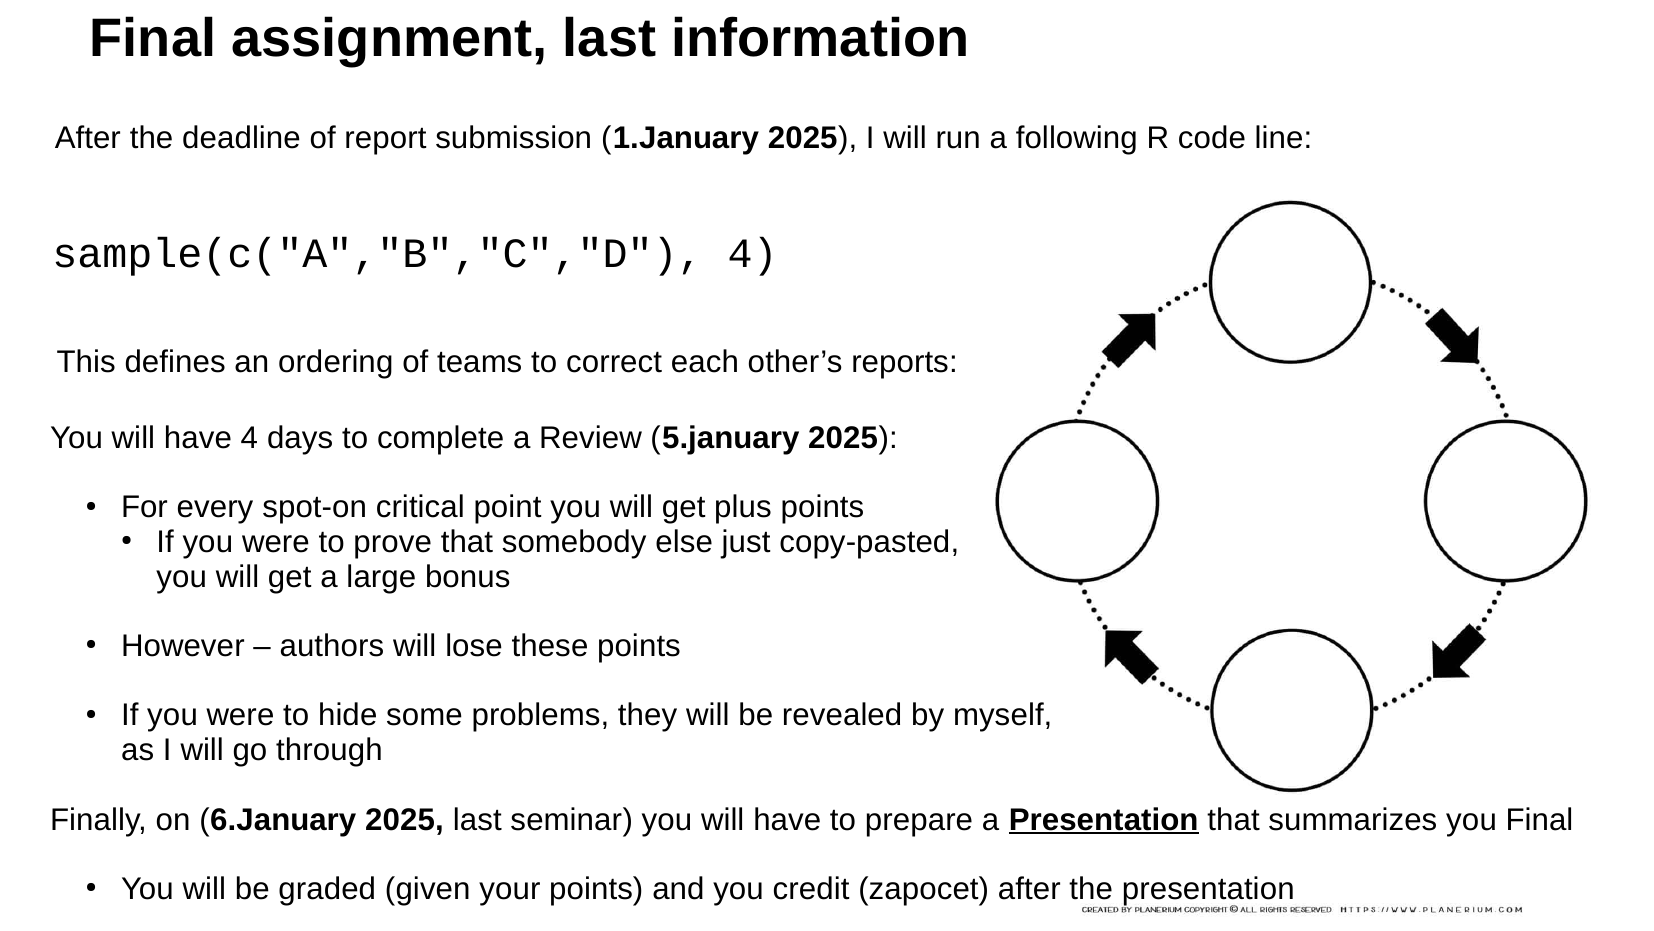

Final assignment, last information
After the deadline of report submission (1.January 2025), I will run a following R code line:
sample(c("A","B","C","D"), 4)
This defines an ordering of teams to correct each other’s reports:
You will have 4 days to complete a Review (5.january 2025):
For every spot-on critical point you will get plus points
If you were to prove that somebody else just copy-pasted,
you will get a large bonus
However – authors will lose these points
If you were to hide some problems, they will be revealed by myself,
as I will go through
Finally, on (6.January 2025, last seminar) you will have to prepare a Presentation that summarizes you Final
You will be graded (given your points) and you credit (zapocet) after the presentation